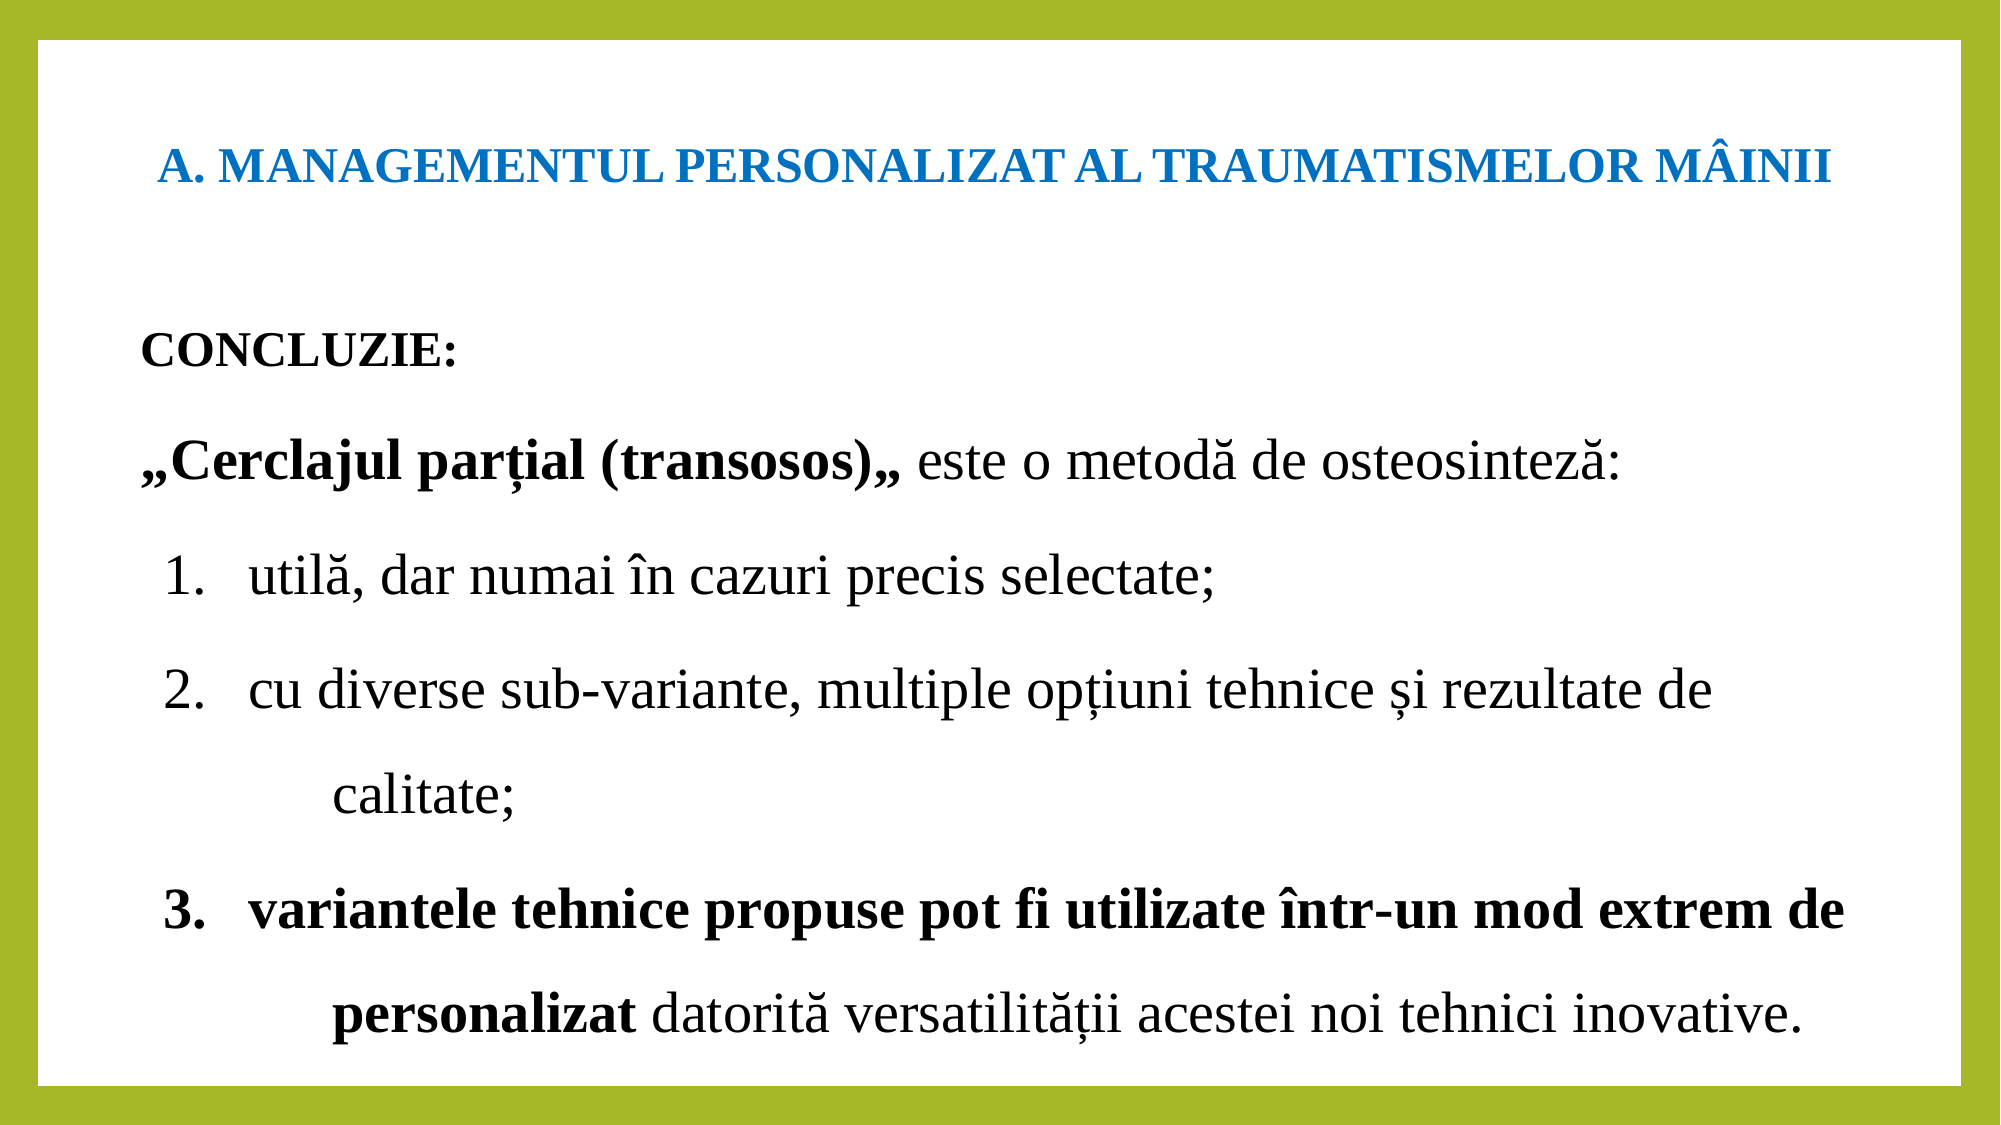

# A. MANAGEMENTUL PERSONALIZAT AL TRAUMATISMELOR MÂINII
CONCLUZIE:
„Cerclajul parțial (transosos)„ este o metodă de osteosinteză:
utilă, dar numai în cazuri precis selectate;
cu diverse sub-variante, multiple opțiuni tehnice și rezultate de calitate;
variantele tehnice propuse pot fi utilizate într-un mod extrem de personalizat datorită versatilității acestei noi tehnici inovative.